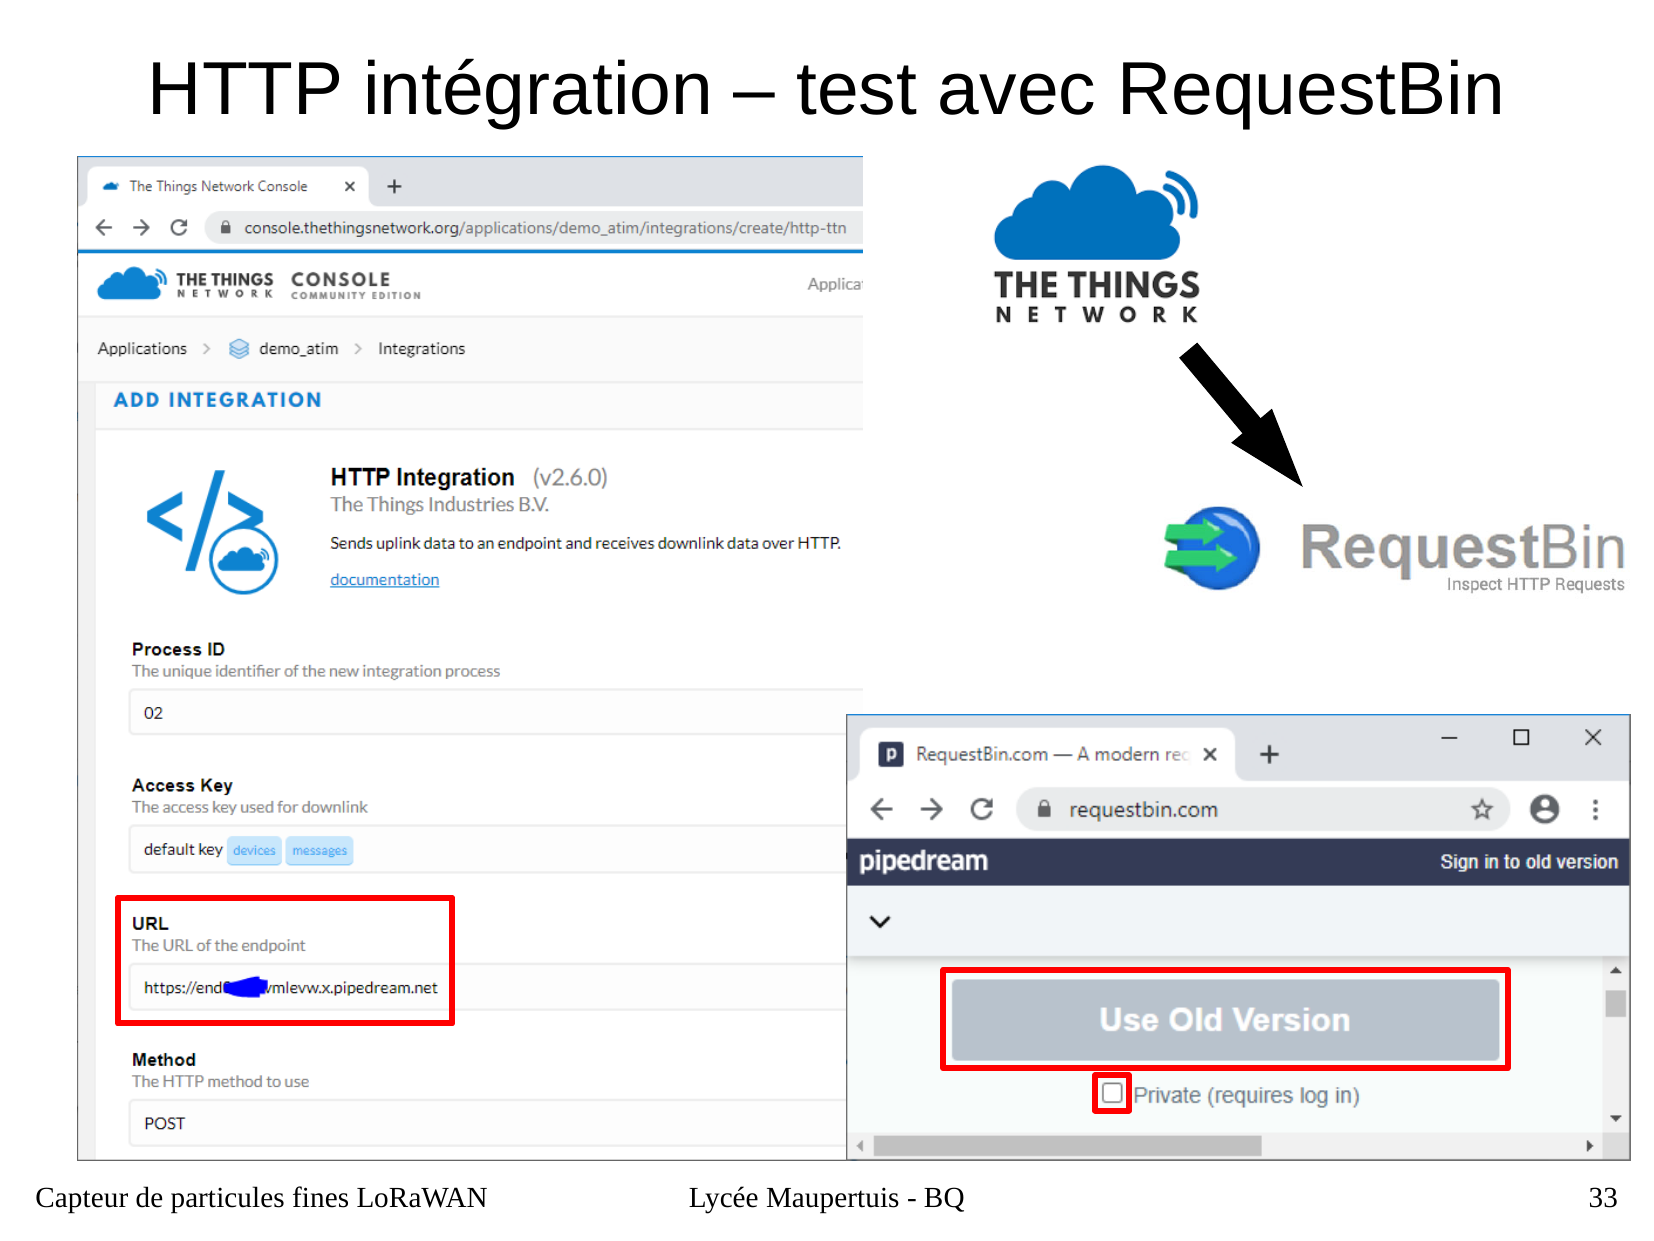

# HTTP intégration – test avec RequestBin
Capteur de particules fines LoRaWAN
Lycée Maupertuis - BQ
33